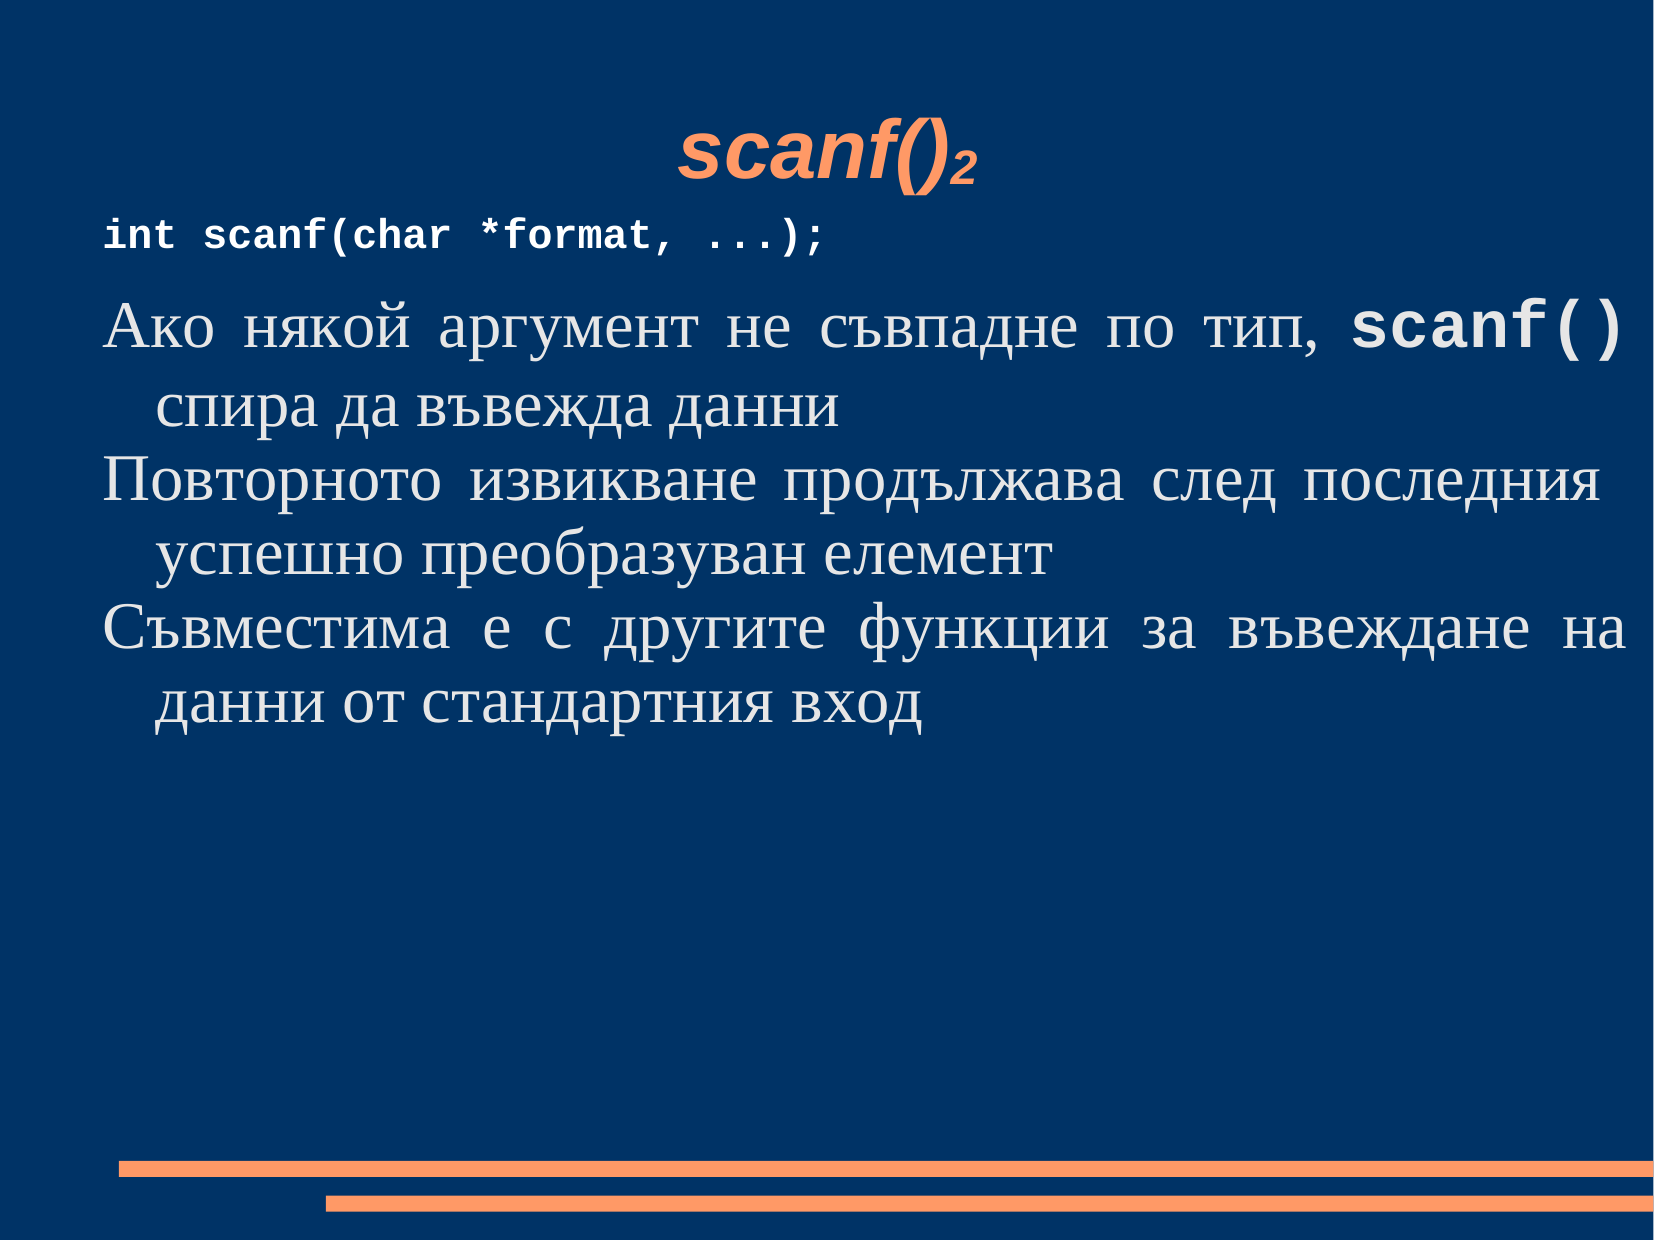

# scanf()2
int scanf(char *format, ...);
Ако някой аргумент не съвпадне по тип, scanf() спира да въвежда данни
Повторното извикване продължава след последния успешно преобразуван елемент
Съвместима е с другите функции за въвеждане на данни от стандартния вход